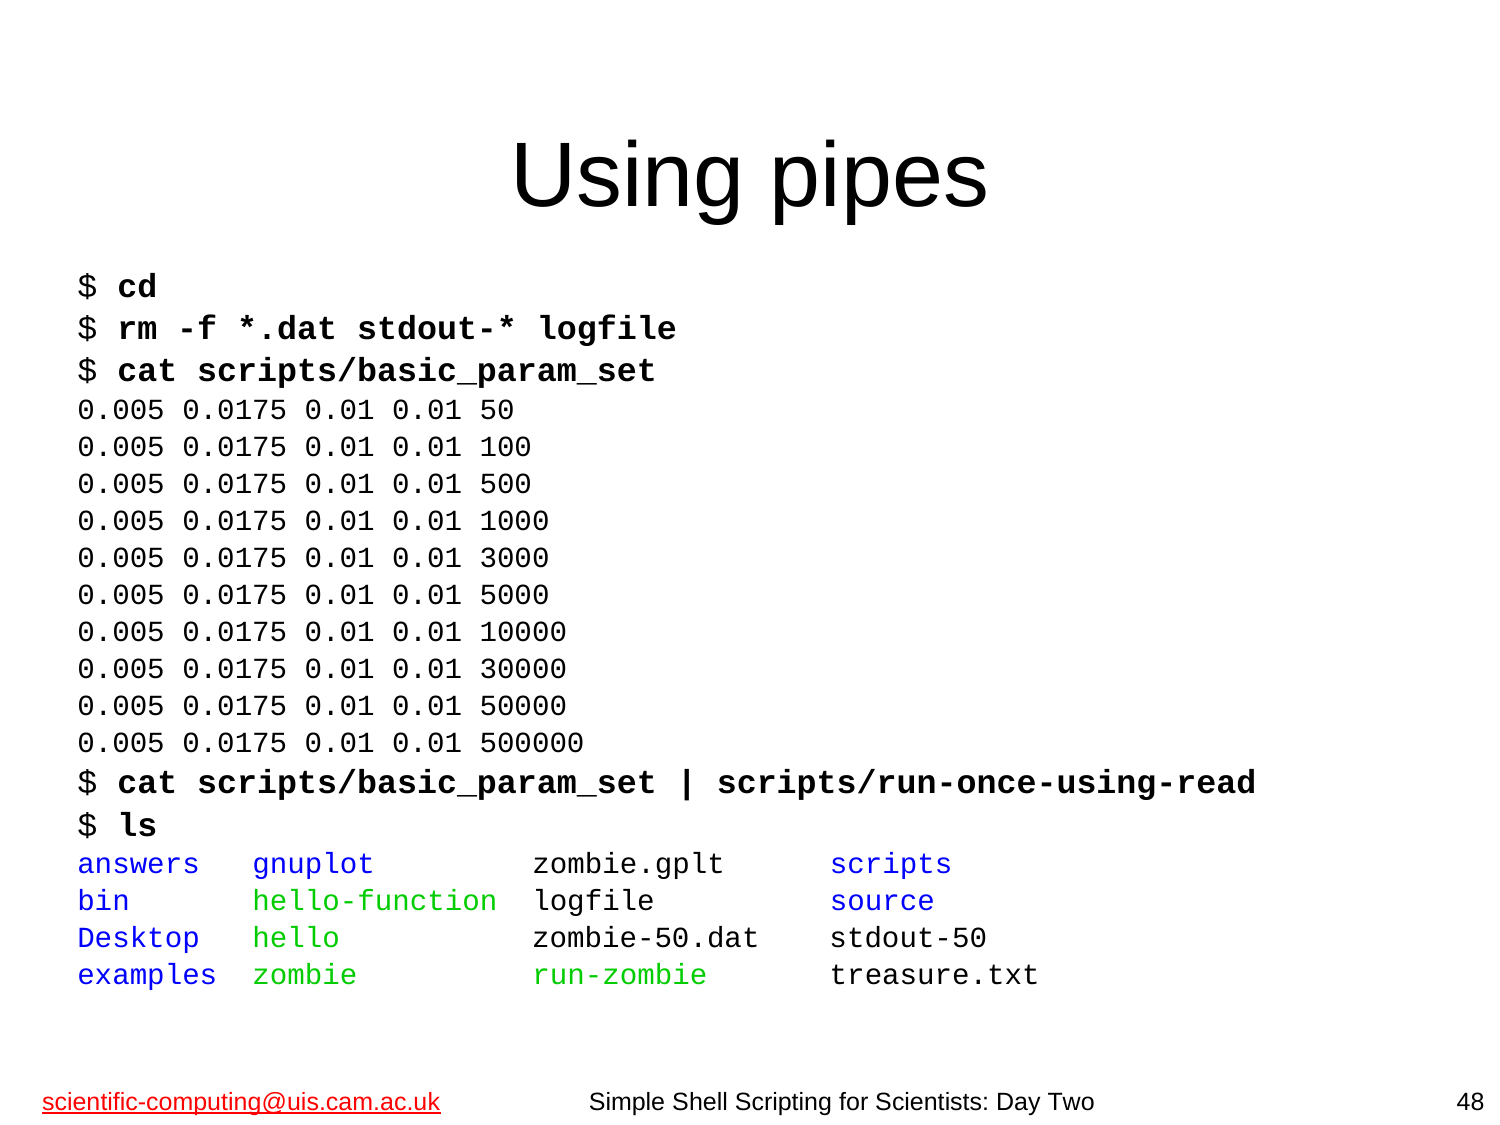

# Using pipes
$ cd
$ rm -f *.dat stdout-* logfile
$ cat scripts/basic_param_set
0.005 0.0175 0.01 0.01 50
0.005 0.0175 0.01 0.01 100
0.005 0.0175 0.01 0.01 500
0.005 0.0175 0.01 0.01 1000
0.005 0.0175 0.01 0.01 3000
0.005 0.0175 0.01 0.01 5000
0.005 0.0175 0.01 0.01 10000
0.005 0.0175 0.01 0.01 30000
0.005 0.0175 0.01 0.01 50000
0.005 0.0175 0.01 0.01 500000
$ cat scripts/basic_param_set | scripts/run-once-using-read
$ ls
answers gnuplot zombie.gplt scripts
bin hello-function logfile source
Desktop hello zombie-50.dat stdout-50
examples zombie run-zombie treasure.txt
escience-support@ucs.cam.ac.uk	Simple Shell Scripting for Scientists: Day Two
48